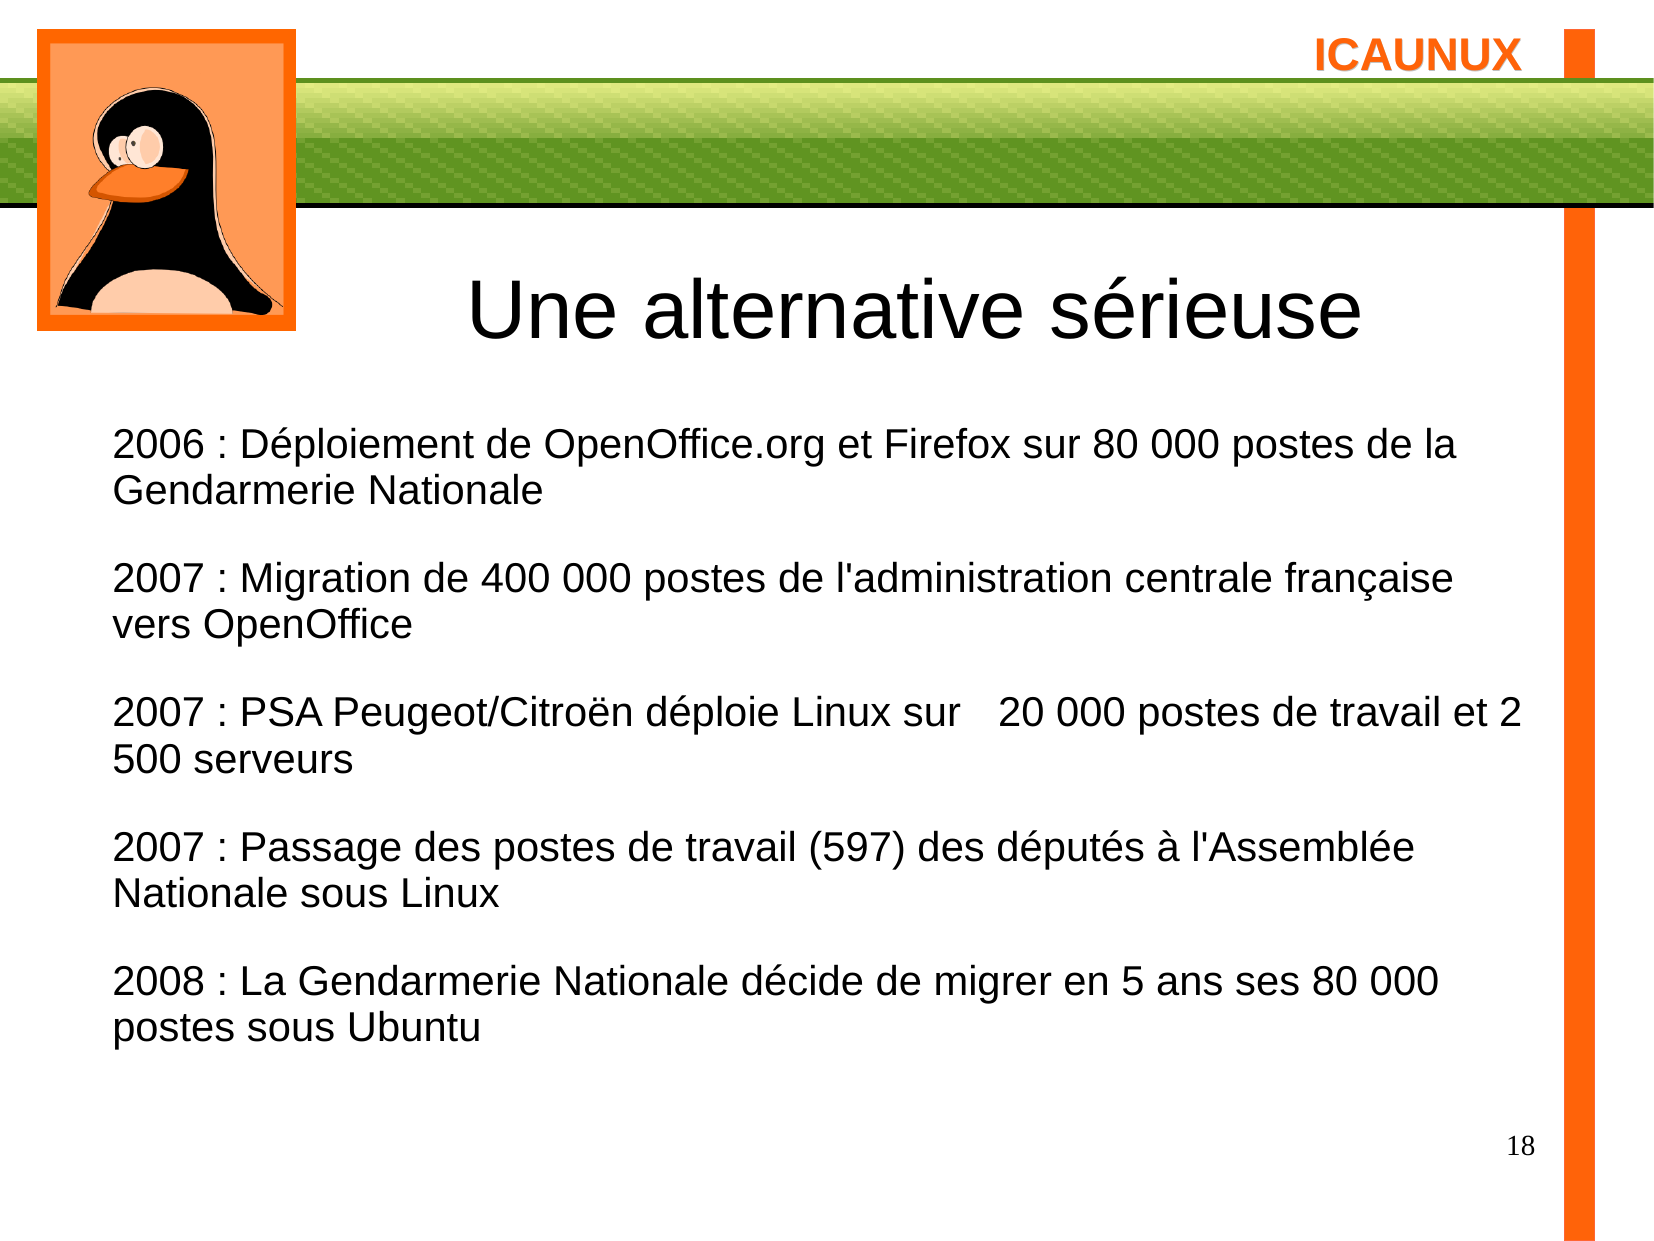

# Une alternative sérieuse
2006 : Déploiement de OpenOffice.org et Firefox sur 80 000 postes de la Gendarmerie Nationale
2007 : Migration de 400 000 postes de l'administration centrale française vers OpenOffice
2007 : PSA Peugeot/Citroën déploie Linux sur	20 000 postes de travail et 2 500 serveurs
2007 : Passage des postes de travail (597) des députés à l'Assemblée Nationale sous Linux
2008 : La Gendarmerie Nationale décide de migrer en 5 ans ses 80 000 postes sous Ubuntu
18